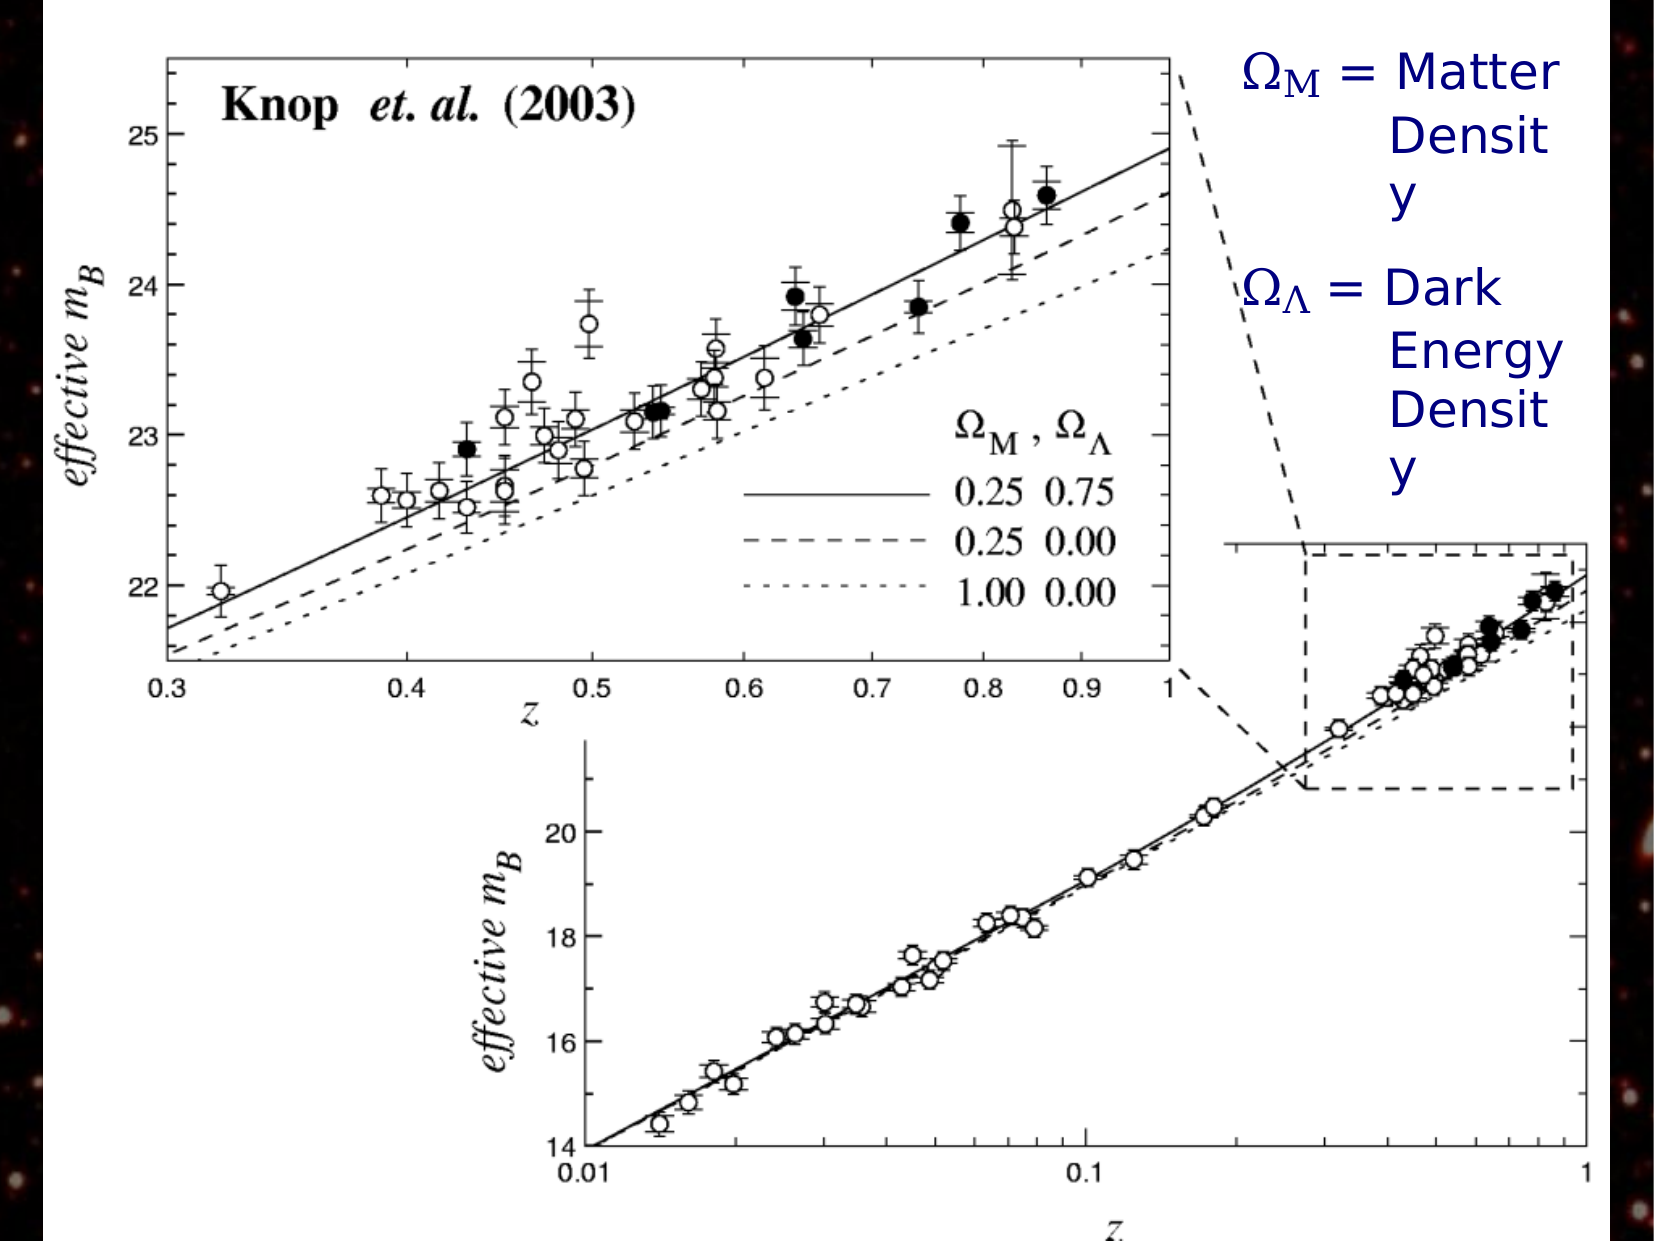

ΩM = Matter Density
ΩΛ = Dark Energy Density